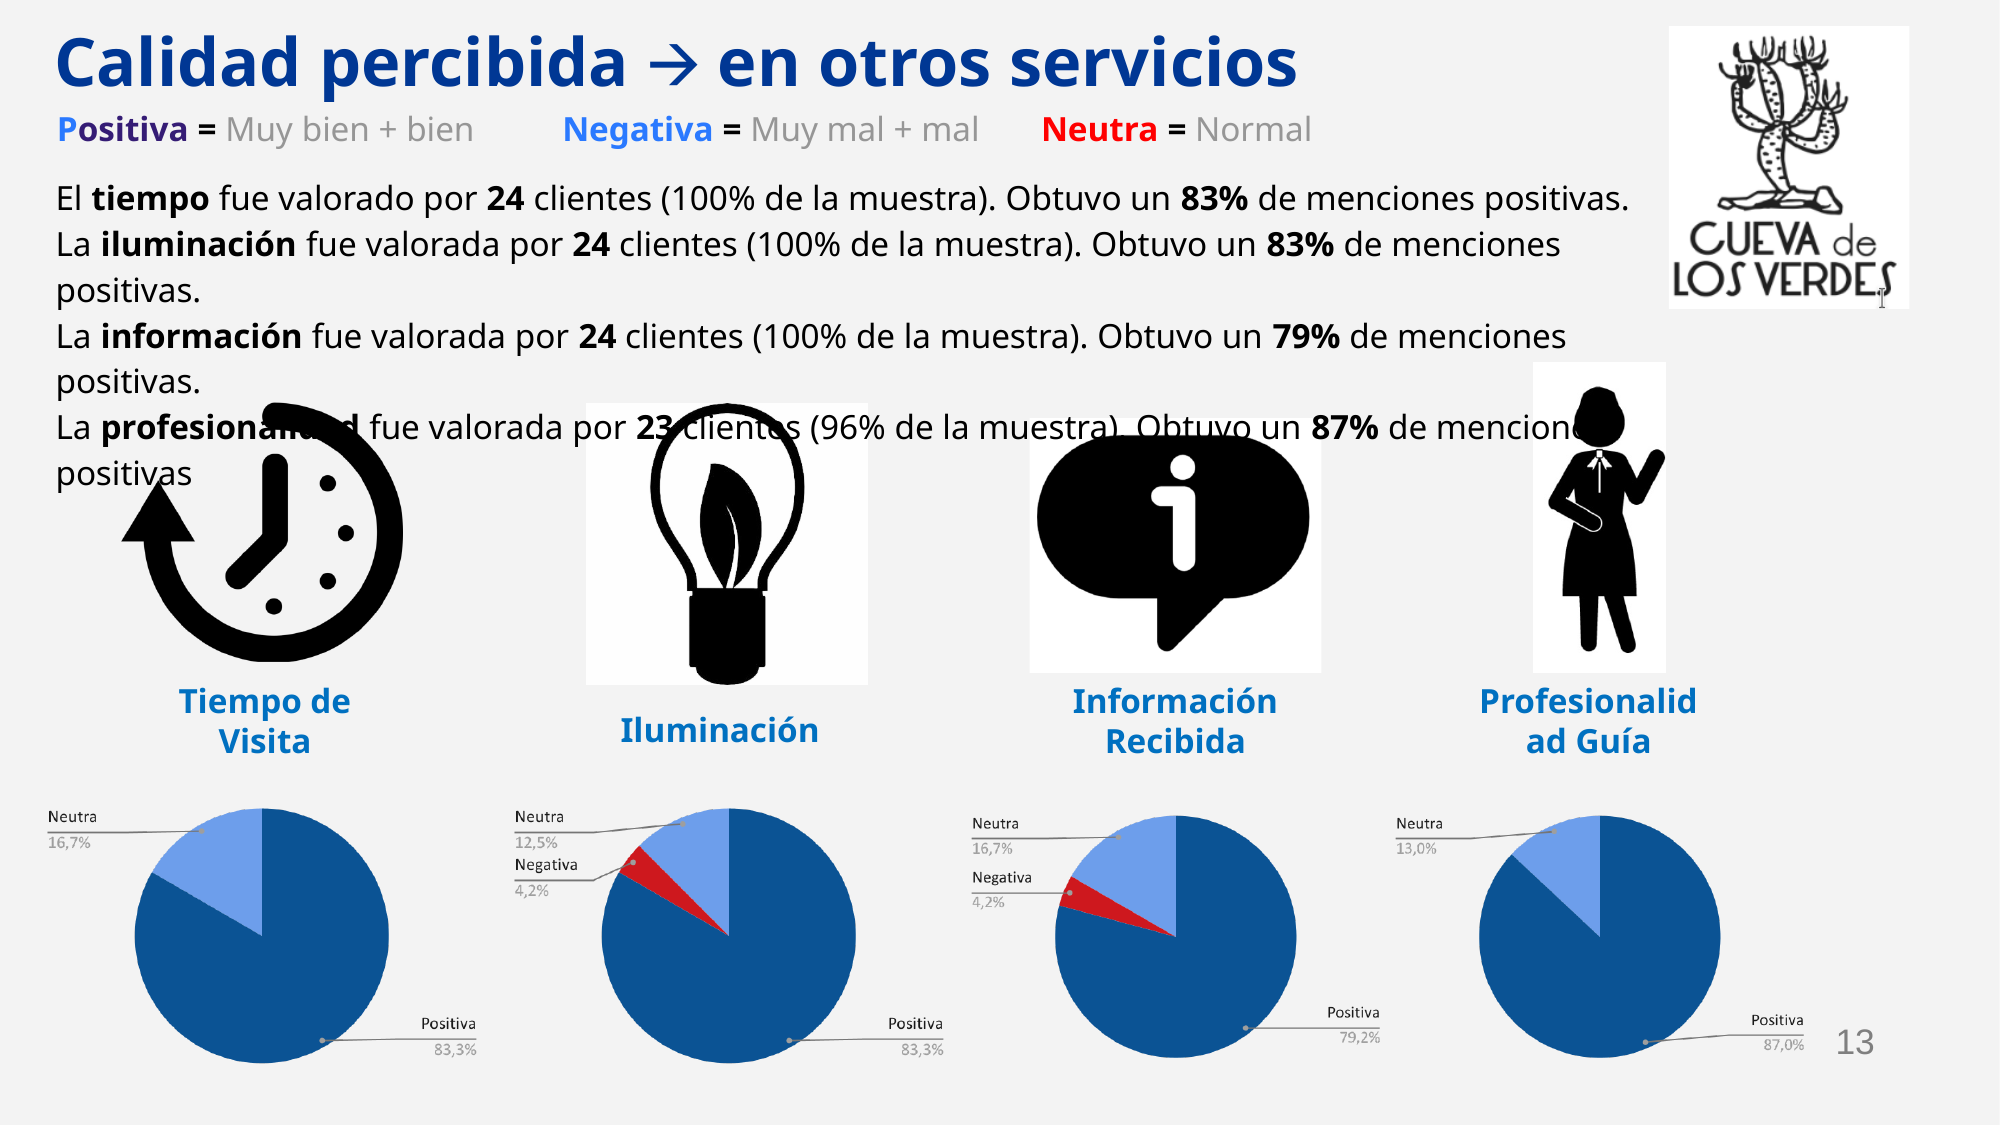

Calidad percibida 🡪 en otros servicios
Positiva = Muy bien + bien Negativa = Muy mal + mal Neutra = Normal
El tiempo fue valorado por 24 clientes (100% de la muestra). Obtuvo un 83% de menciones positivas.
La iluminación fue valorada por 24 clientes (100% de la muestra). Obtuvo un 83% de menciones positivas.
La información fue valorada por 24 clientes (100% de la muestra). Obtuvo un 79% de menciones positivas.
La profesionalidad fue valorada por 23 clientes (96% de la muestra). Obtuvo un 87% de menciones positivas
Tiempo de Visita
Información Recibida
Profesionalidad Guía
Iluminación